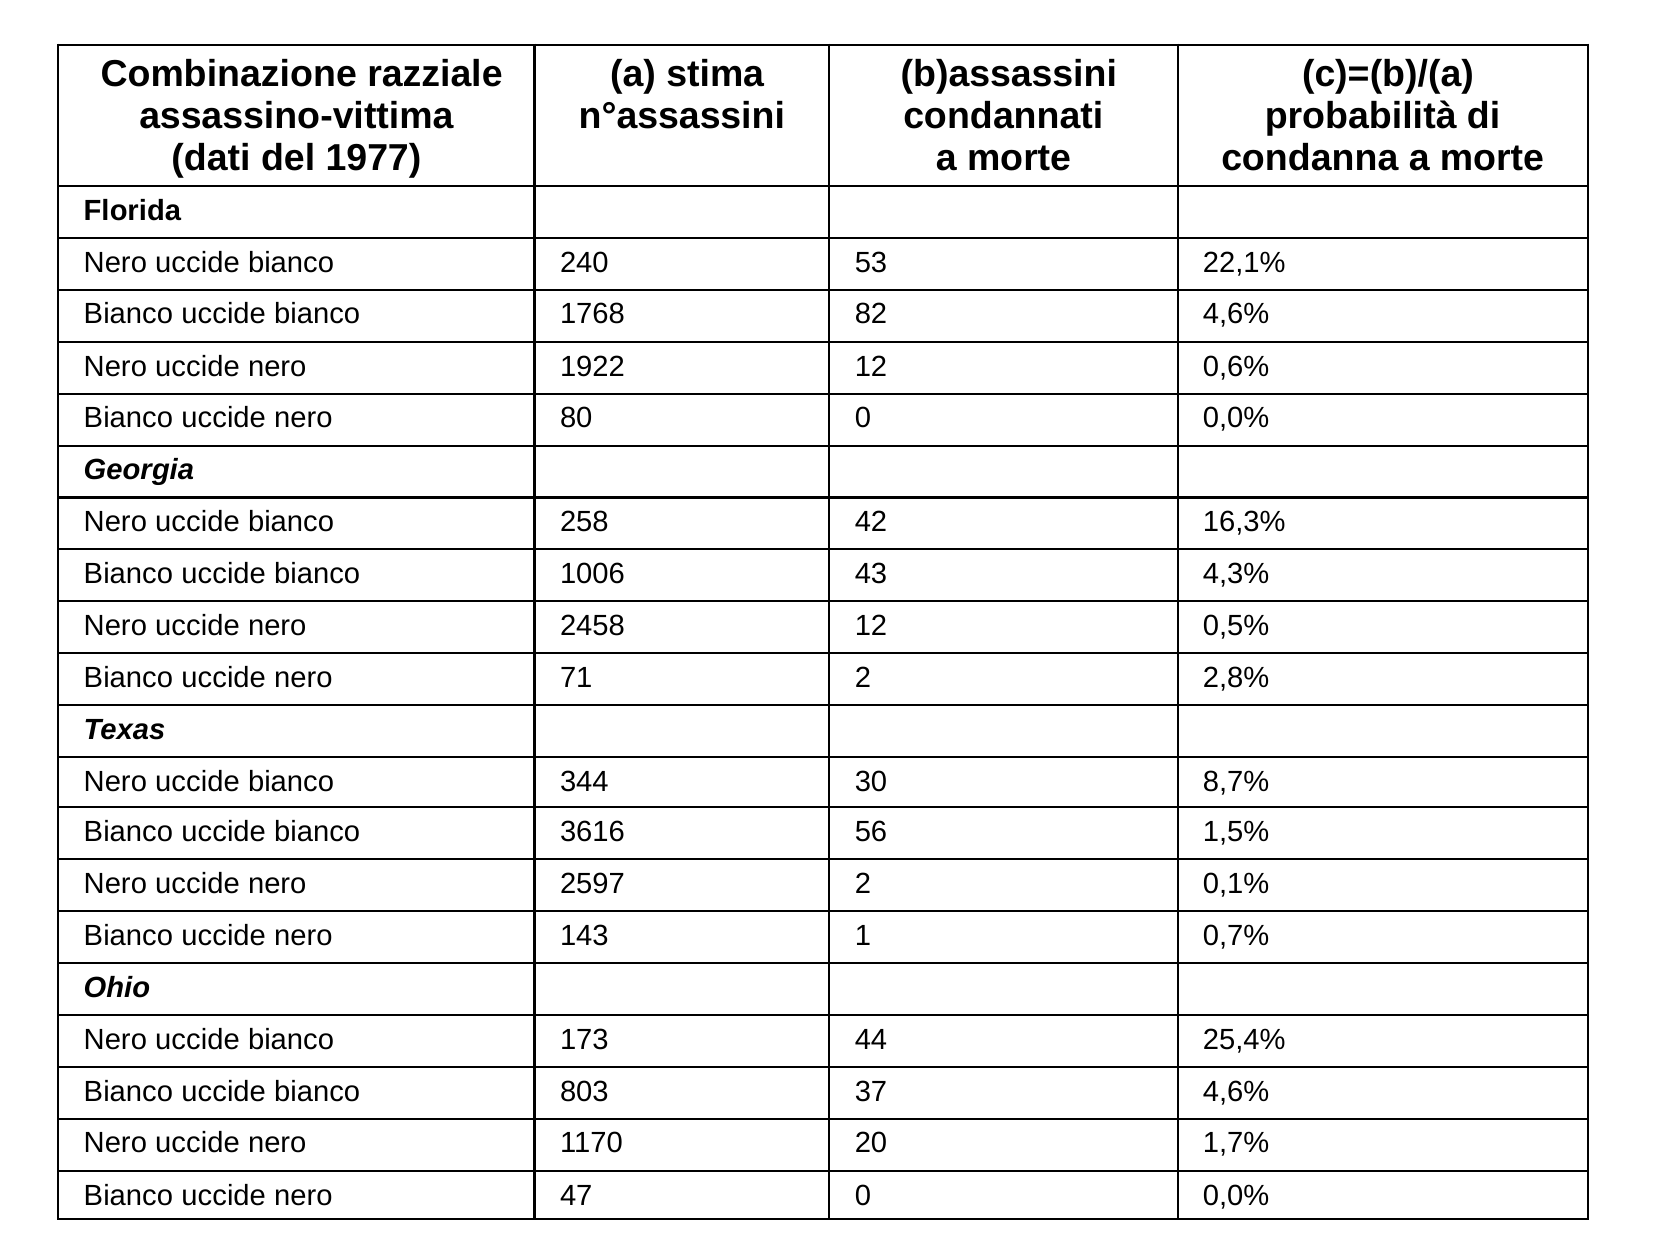

| Combinazione razziale assassino-vittima (dati del 1977) | (a) stima n°assassini | (b)assassini condannati a morte | (c)=(b)/(a) probabilità di condanna a morte |
| --- | --- | --- | --- |
| Florida | | | |
| Nero uccide bianco | 240 | 53 | 22,1% |
| Bianco uccide bianco | 1768 | 82 | 4,6% |
| Nero uccide nero | 1922 | 12 | 0,6% |
| Bianco uccide nero | 80 | 0 | 0,0% |
| Georgia | | | |
| Nero uccide bianco | 258 | 42 | 16,3% |
| Bianco uccide bianco | 1006 | 43 | 4,3% |
| Nero uccide nero | 2458 | 12 | 0,5% |
| Bianco uccide nero | 71 | 2 | 2,8% |
| Texas | | | |
| Nero uccide bianco | 344 | 30 | 8,7% |
| Bianco uccide bianco | 3616 | 56 | 1,5% |
| Nero uccide nero | 2597 | 2 | 0,1% |
| Bianco uccide nero | 143 | 1 | 0,7% |
| Ohio | | | |
| Nero uccide bianco | 173 | 44 | 25,4% |
| Bianco uccide bianco | 803 | 37 | 4,6% |
| Nero uccide nero | 1170 | 20 | 1,7% |
| Bianco uccide nero | 47 | 0 | 0,0% |